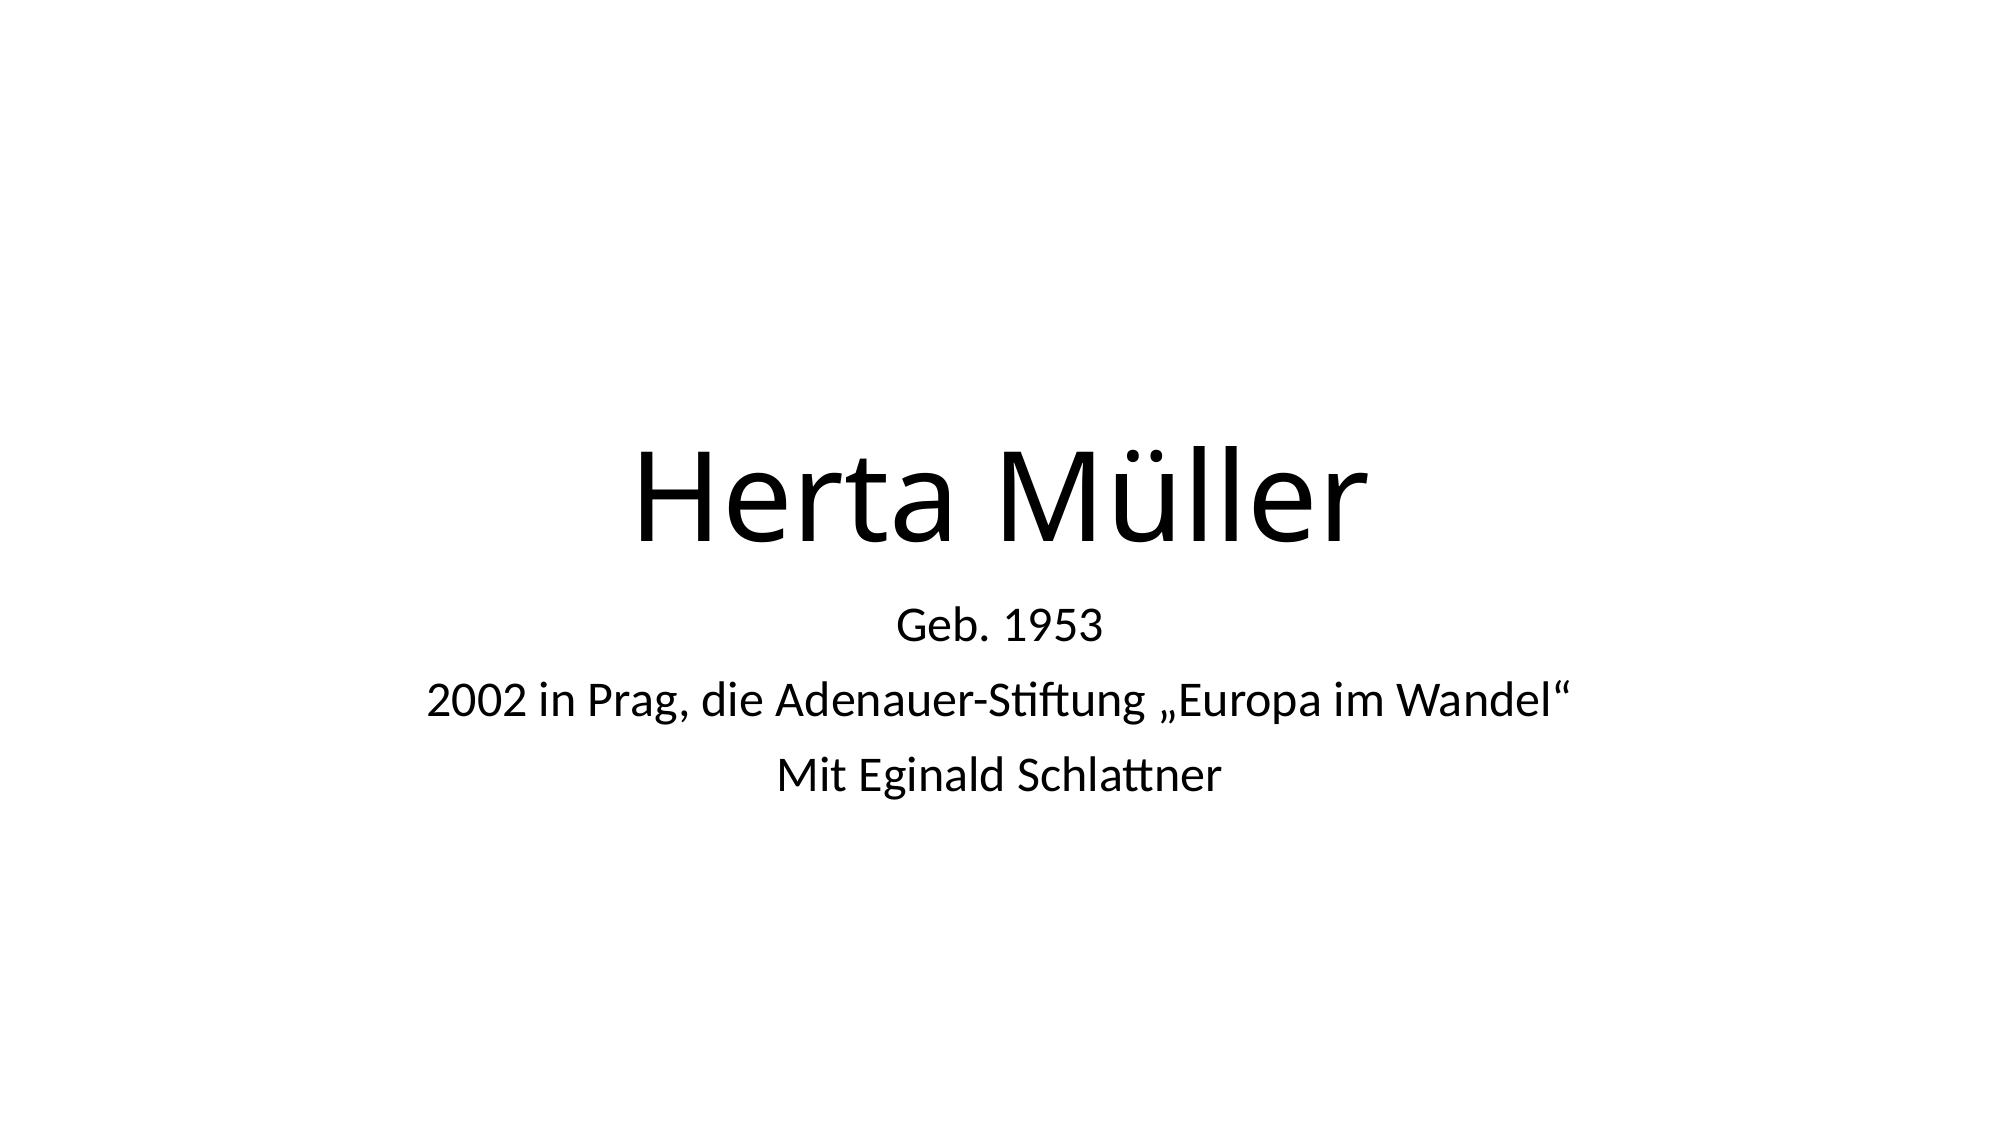

# Herta Müller
Geb. 1953
2002 in Prag, die Adenauer-Stiftung „Europa im Wandel“
Mit Eginald Schlattner